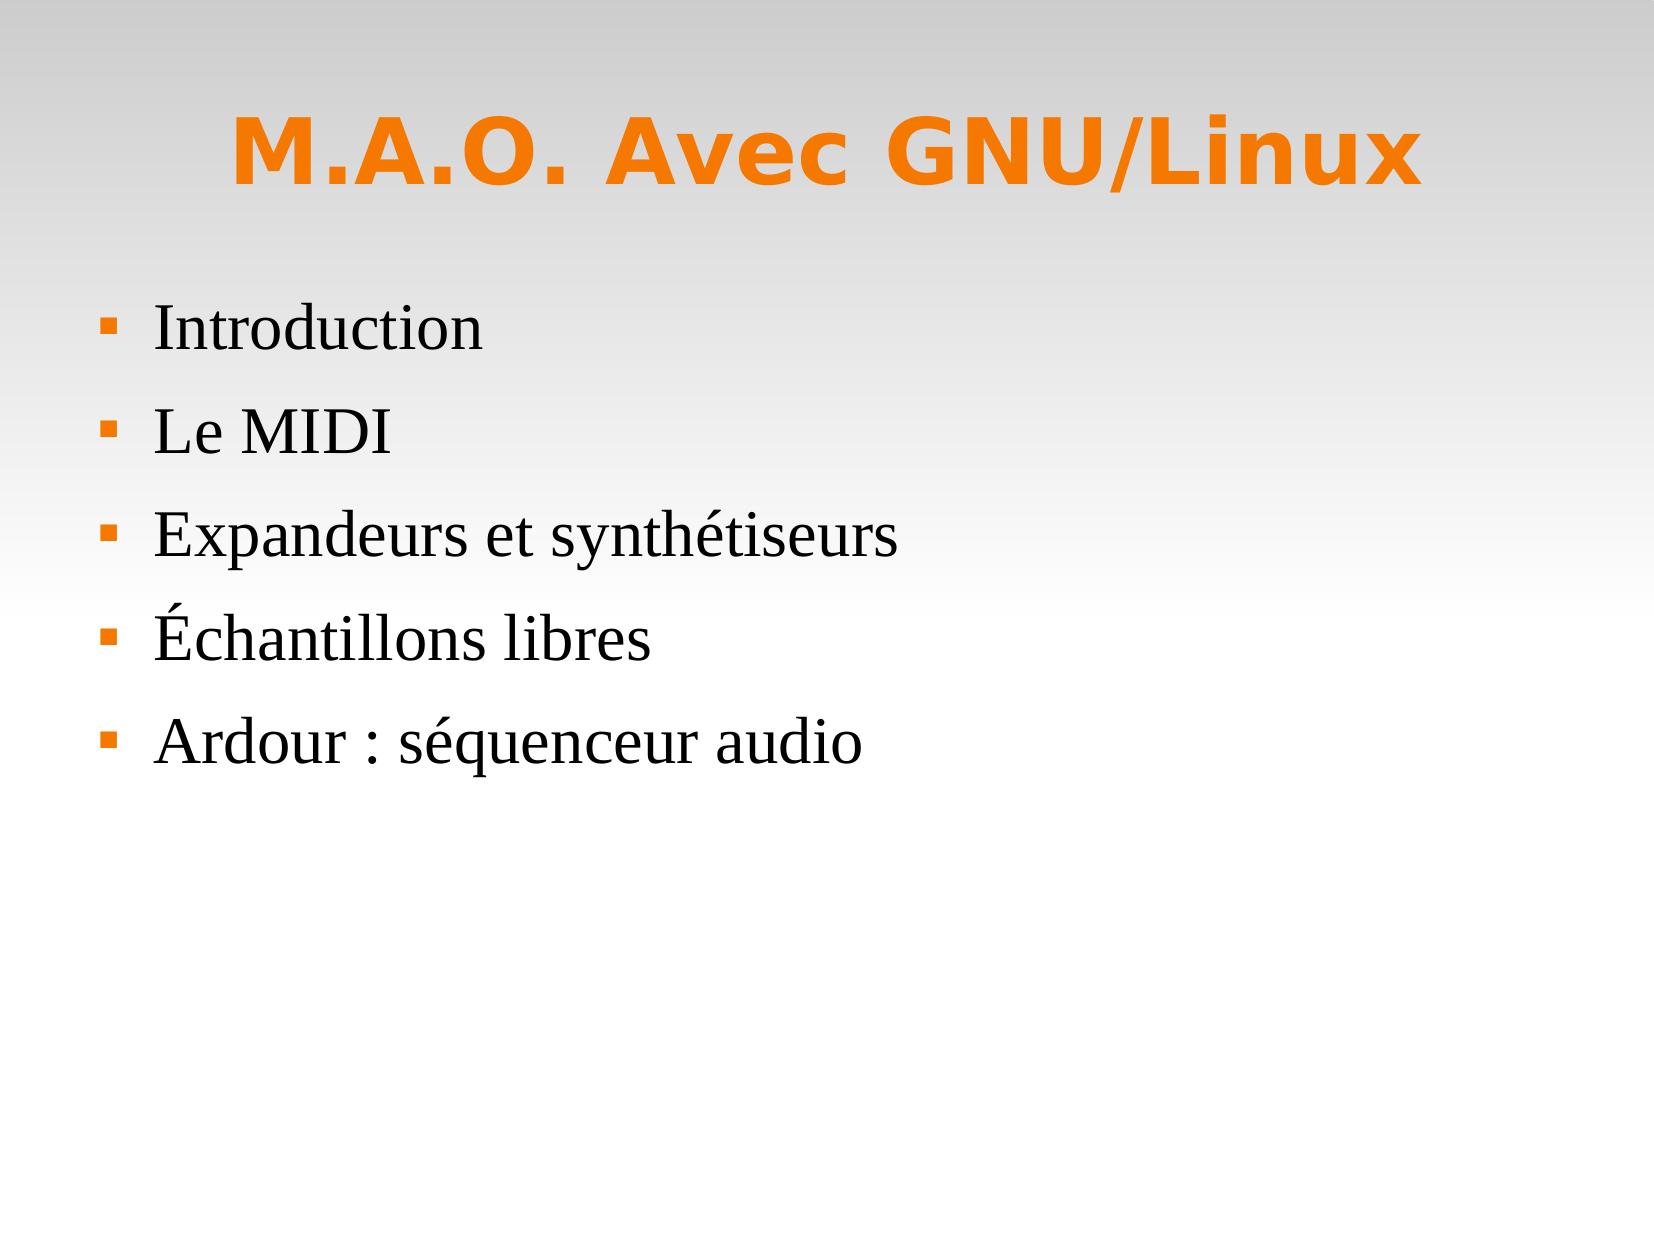

# M.A.O. Avec GNU/Linux
Introduction
Le MIDI
Expandeurs et synthétiseurs
Échantillons libres
Ardour : séquenceur audio